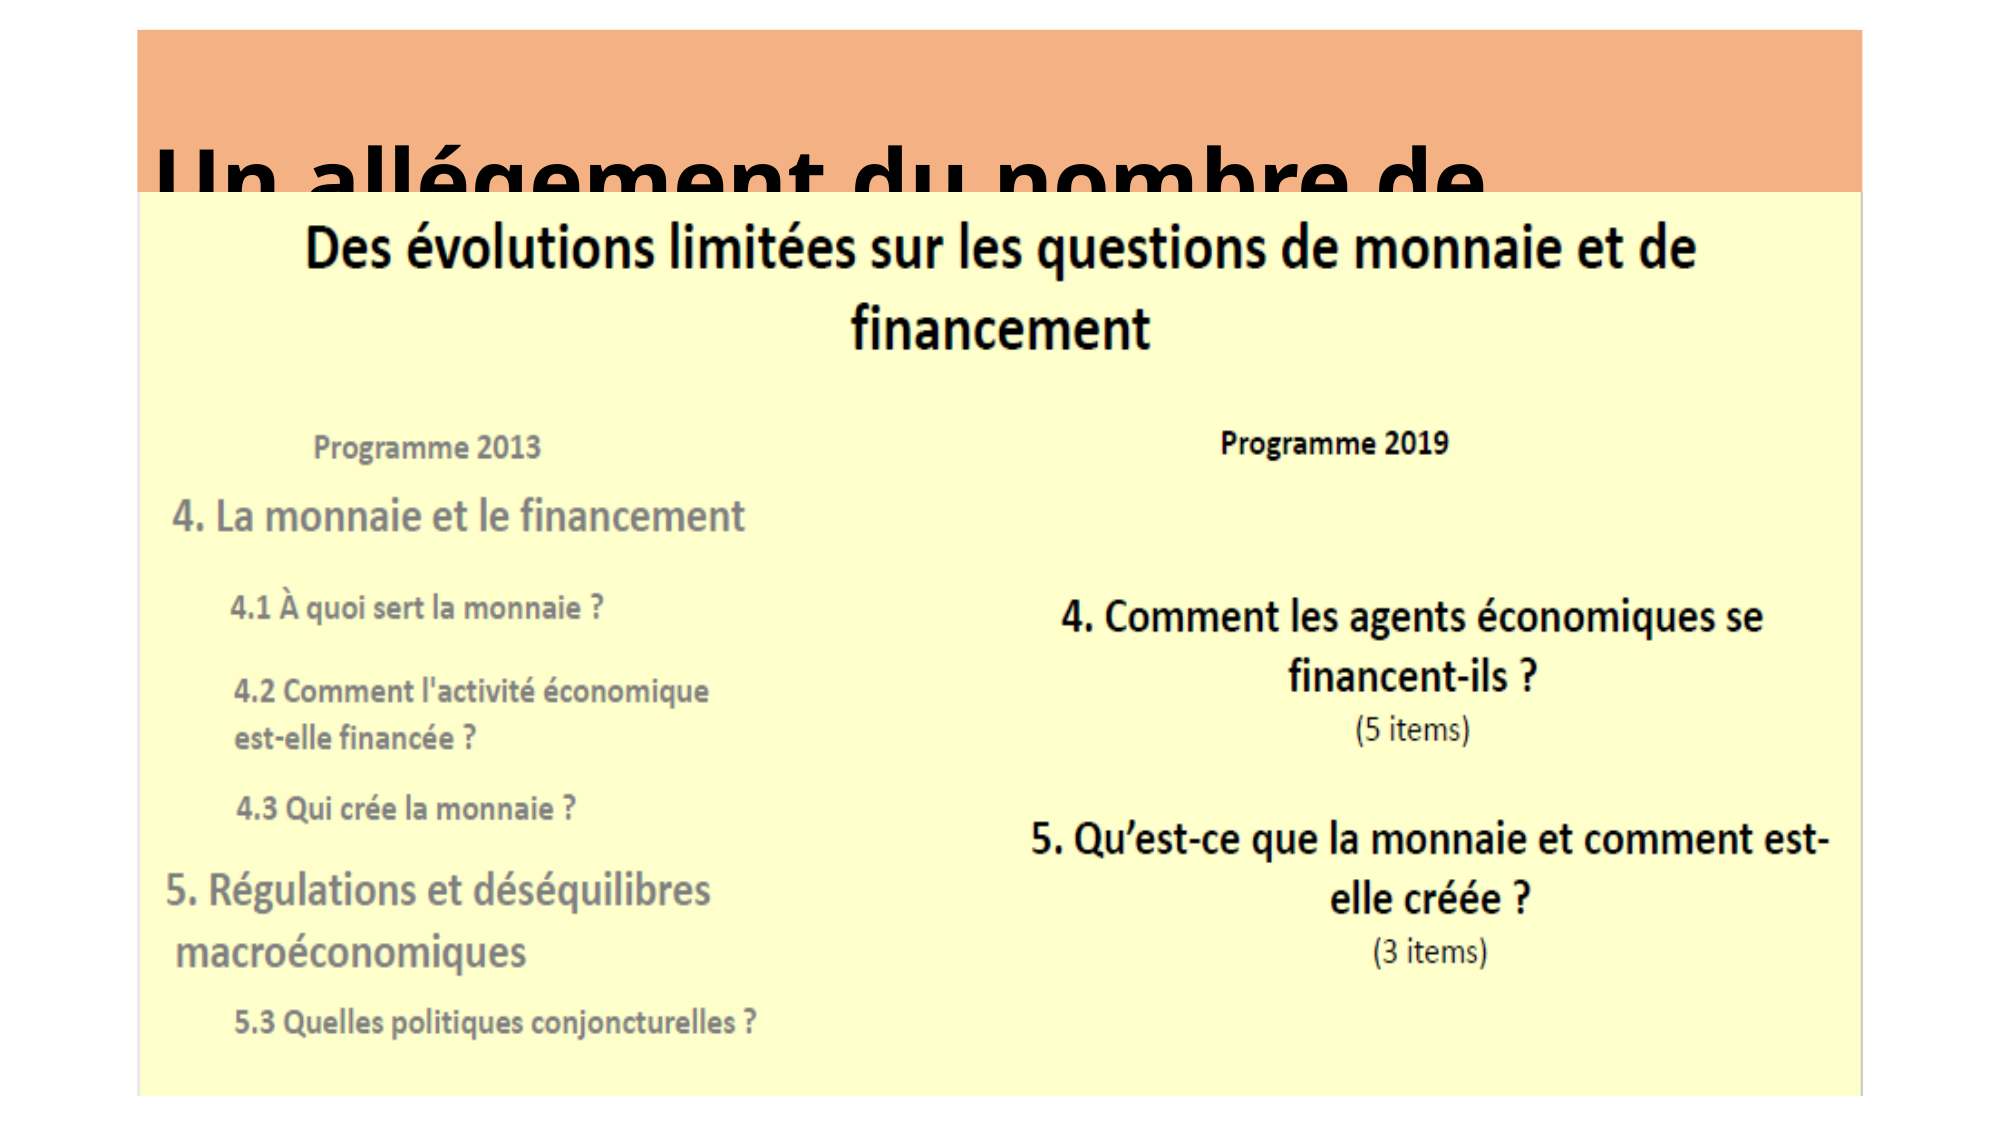

# Un allégement du nombre de questionnements